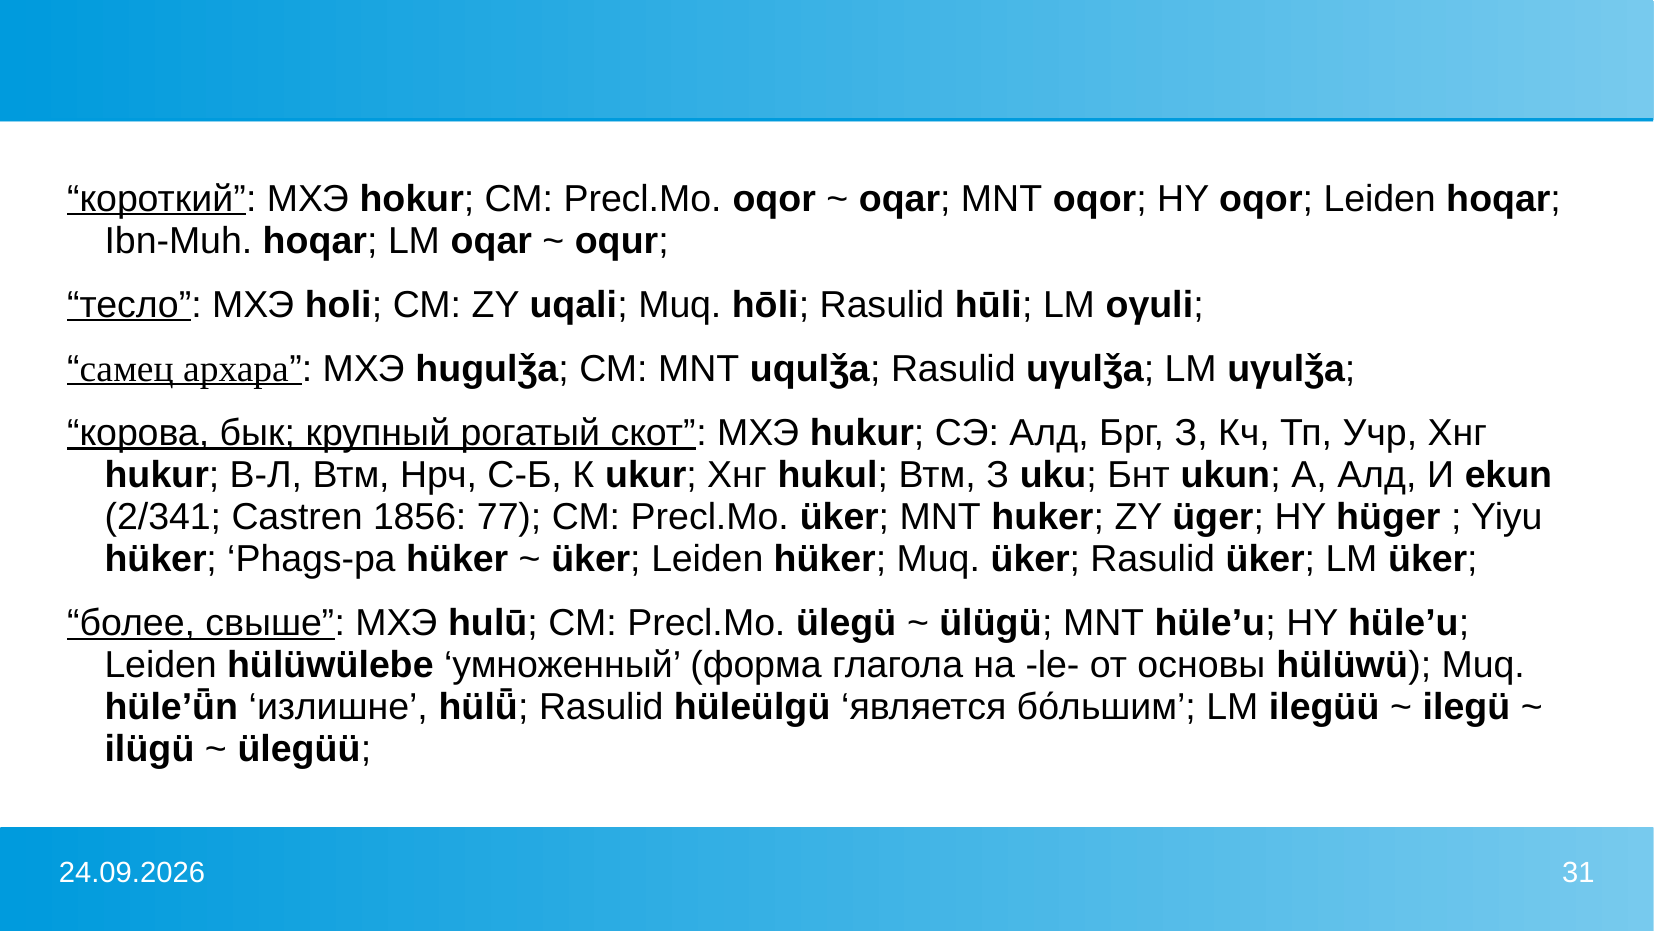

#
“короткий”: МХЭ hokur; СМ: Precl.Mo. oqor ~ oqar; MNT oqor; HY oqor; Leiden hoqar; Ibn-Muh. hoqar; LM oqar ~ oqur;
“тесло”: МХЭ holi; СМ: ZY uqali; Muq. hōli; Rasulid hūli; LM oγuli;
“самец архара”: МХЭ hugulǯa; СМ: MNT uqulǯa; Rasulid uγulǯa; LM uγulǯa;
“корова, бык; крупный рогатый скот”: МХЭ hukur; СЭ: Алд, Брг, З, Кч, Тп, Учр, Хнг hukur; В-Л, Втм, Нрч, С-Б, К ukur; Хнг hukul; Втм, З uku; Бнт ukun; А, Алд, И ekun (2/341; Castren 1856: 77); СМ: Precl.Mo. üker; MNT huker; ZY üger; HY hüger ; Yiyu hüker; ‘Phags-pa hüker ~ üker; Leiden hüker; Muq. üker; Rasulid üker; LM üker;
“более, свыше”: МХЭ hulū; СМ: Precl.Mo. ülegü ~ ülügü; MNT hüle’u; HY hüle’u; Leiden hülüwülebe ‘умноженный’ (форма глагола на -le- от основы hülüwü); Muq. hüle’ǖn ‘излишне’, hülǖ; Rasulid hüleülgü ‘является бо́льшим’; LM ilegüü ~ ilegü ~ ilügü ~ ülegüü;
31